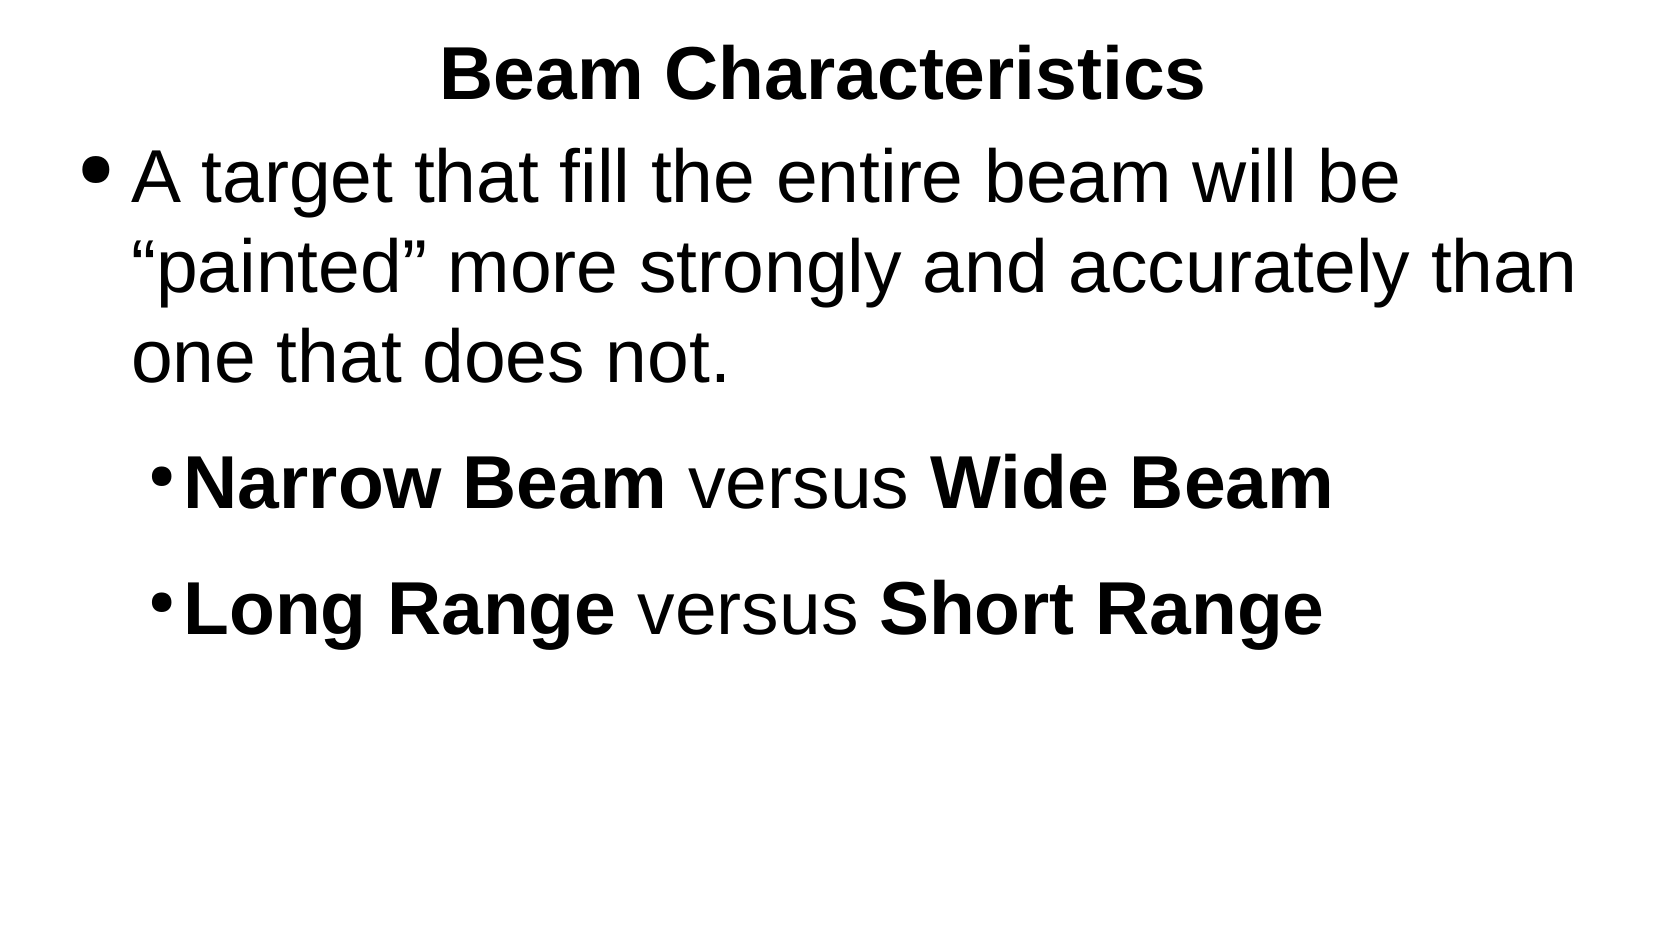

# Beam Characteristics
 A target that fill the entire beam will be “painted” more strongly and accurately than one that does not.
Narrow Beam versus Wide Beam
Long Range versus Short Range